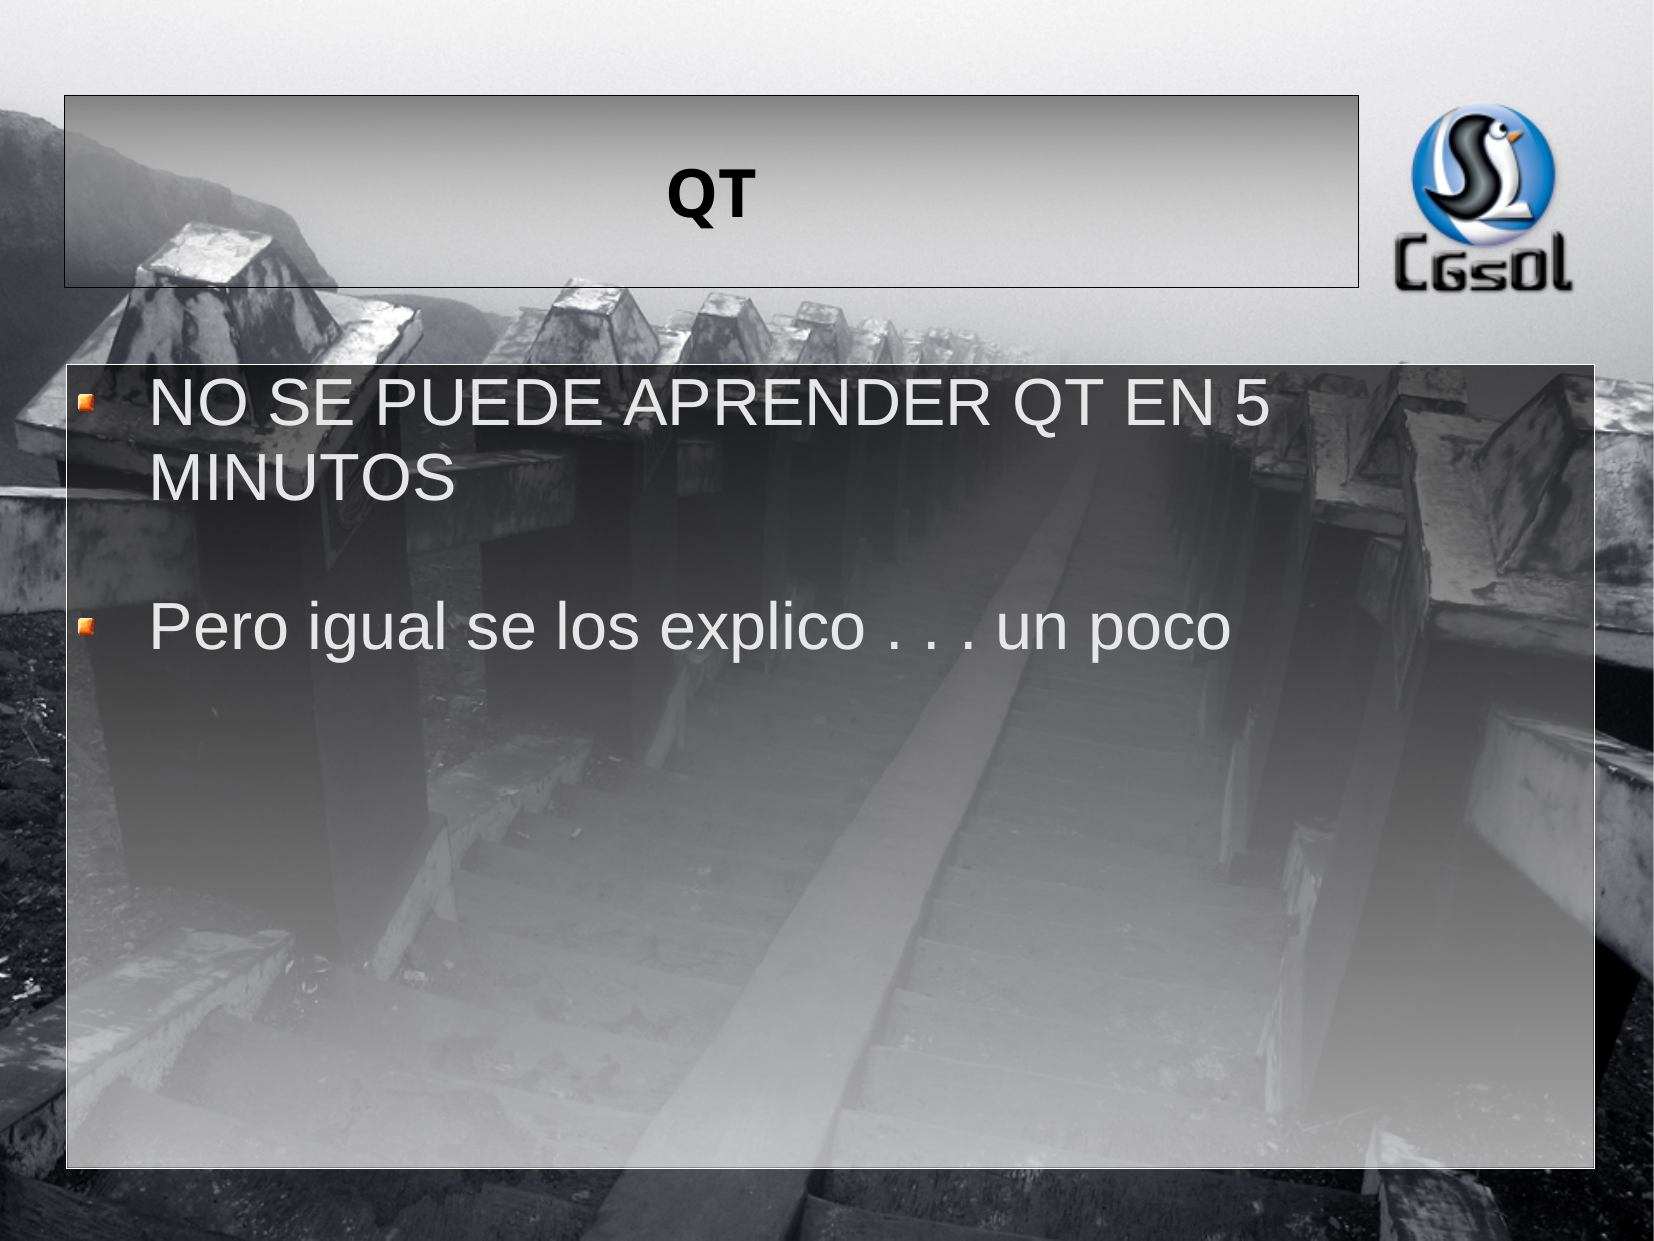

# QT
NO SE PUEDE APRENDER QT EN 5 MINUTOS
Pero igual se los explico . . . un poco